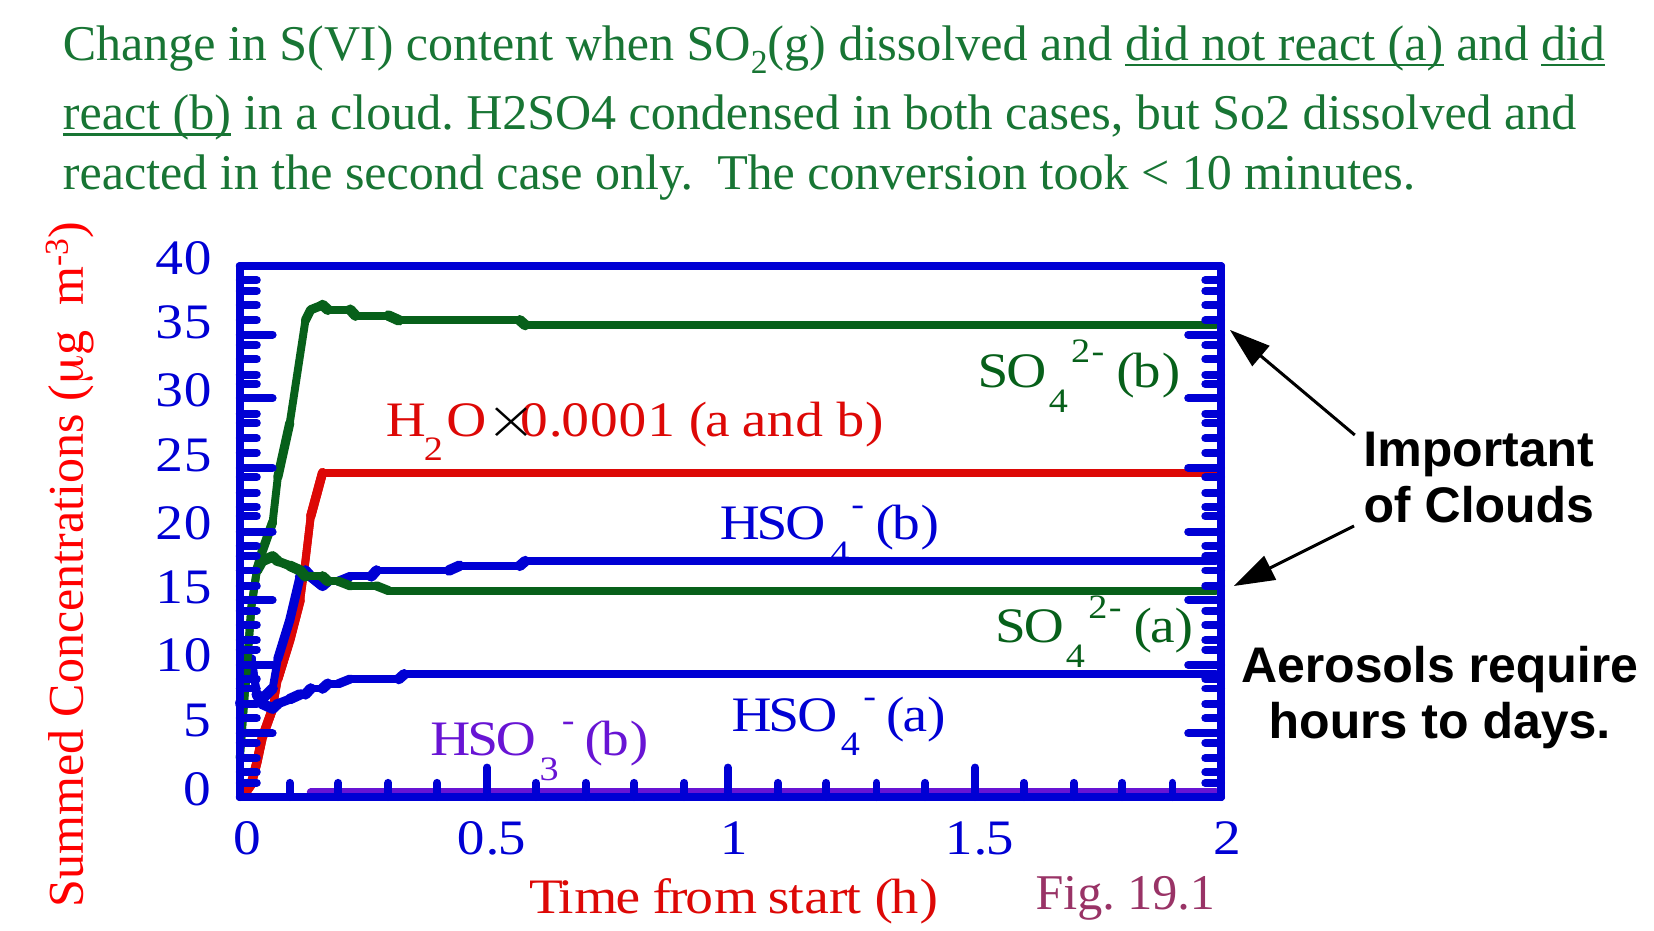

Change in S(VI) content when SO2(g) dissolved and did not react (a) and did react (b) in a cloud. H2SO4 condensed in both cases, but So2 dissolved and reacted in the second case only. The conversion took < 10 minutes.
Important
of Clouds
Summed Concentrations (mg m-3)
Aerosols require
hours to days.
Fig. 19.1